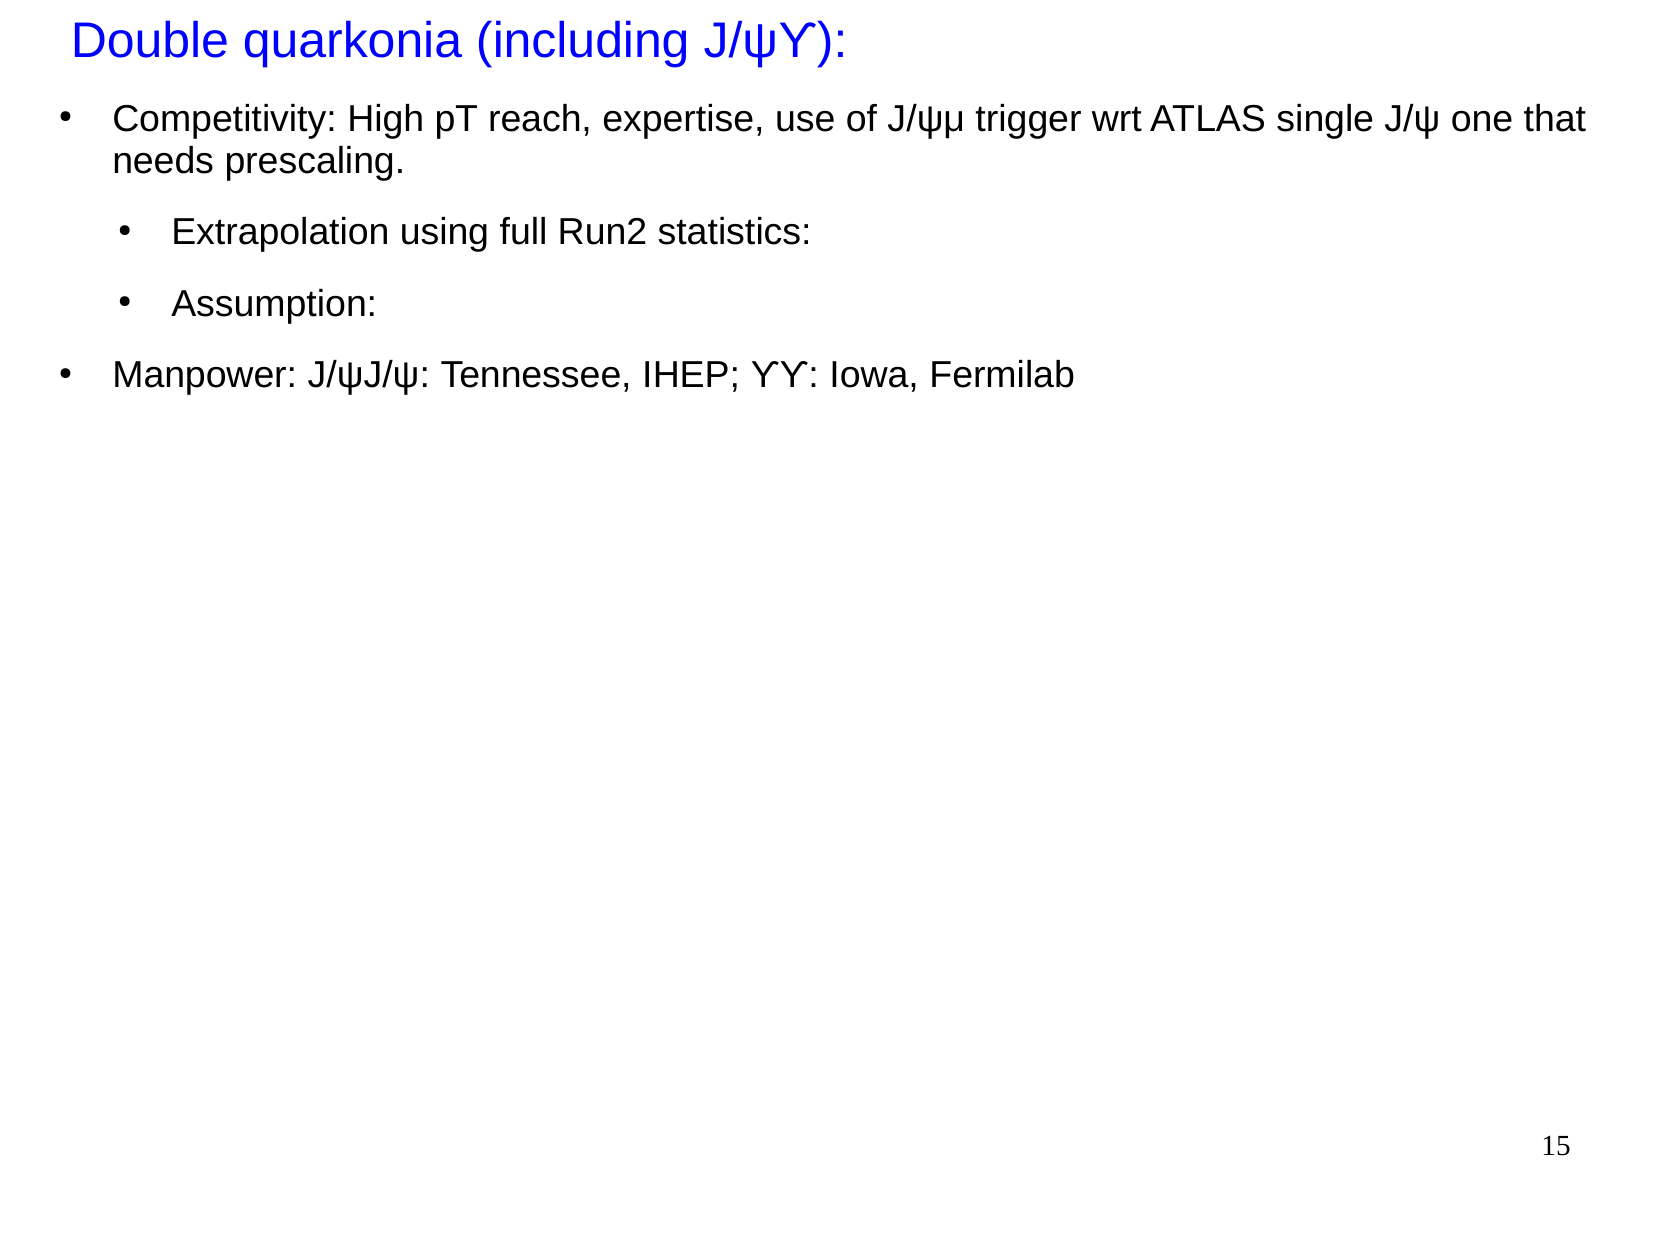

# Double quarkonia (including J/ψϒ):
Competitivity: High pT reach, expertise, use of J/ψμ trigger wrt ATLAS single J/ψ one that needs prescaling.
Extrapolation using full Run2 statistics:
Assumption:
Manpower: J/ψJ/ψ: Tennessee, IHEP; ϒϒ: Iowa, Fermilab
15